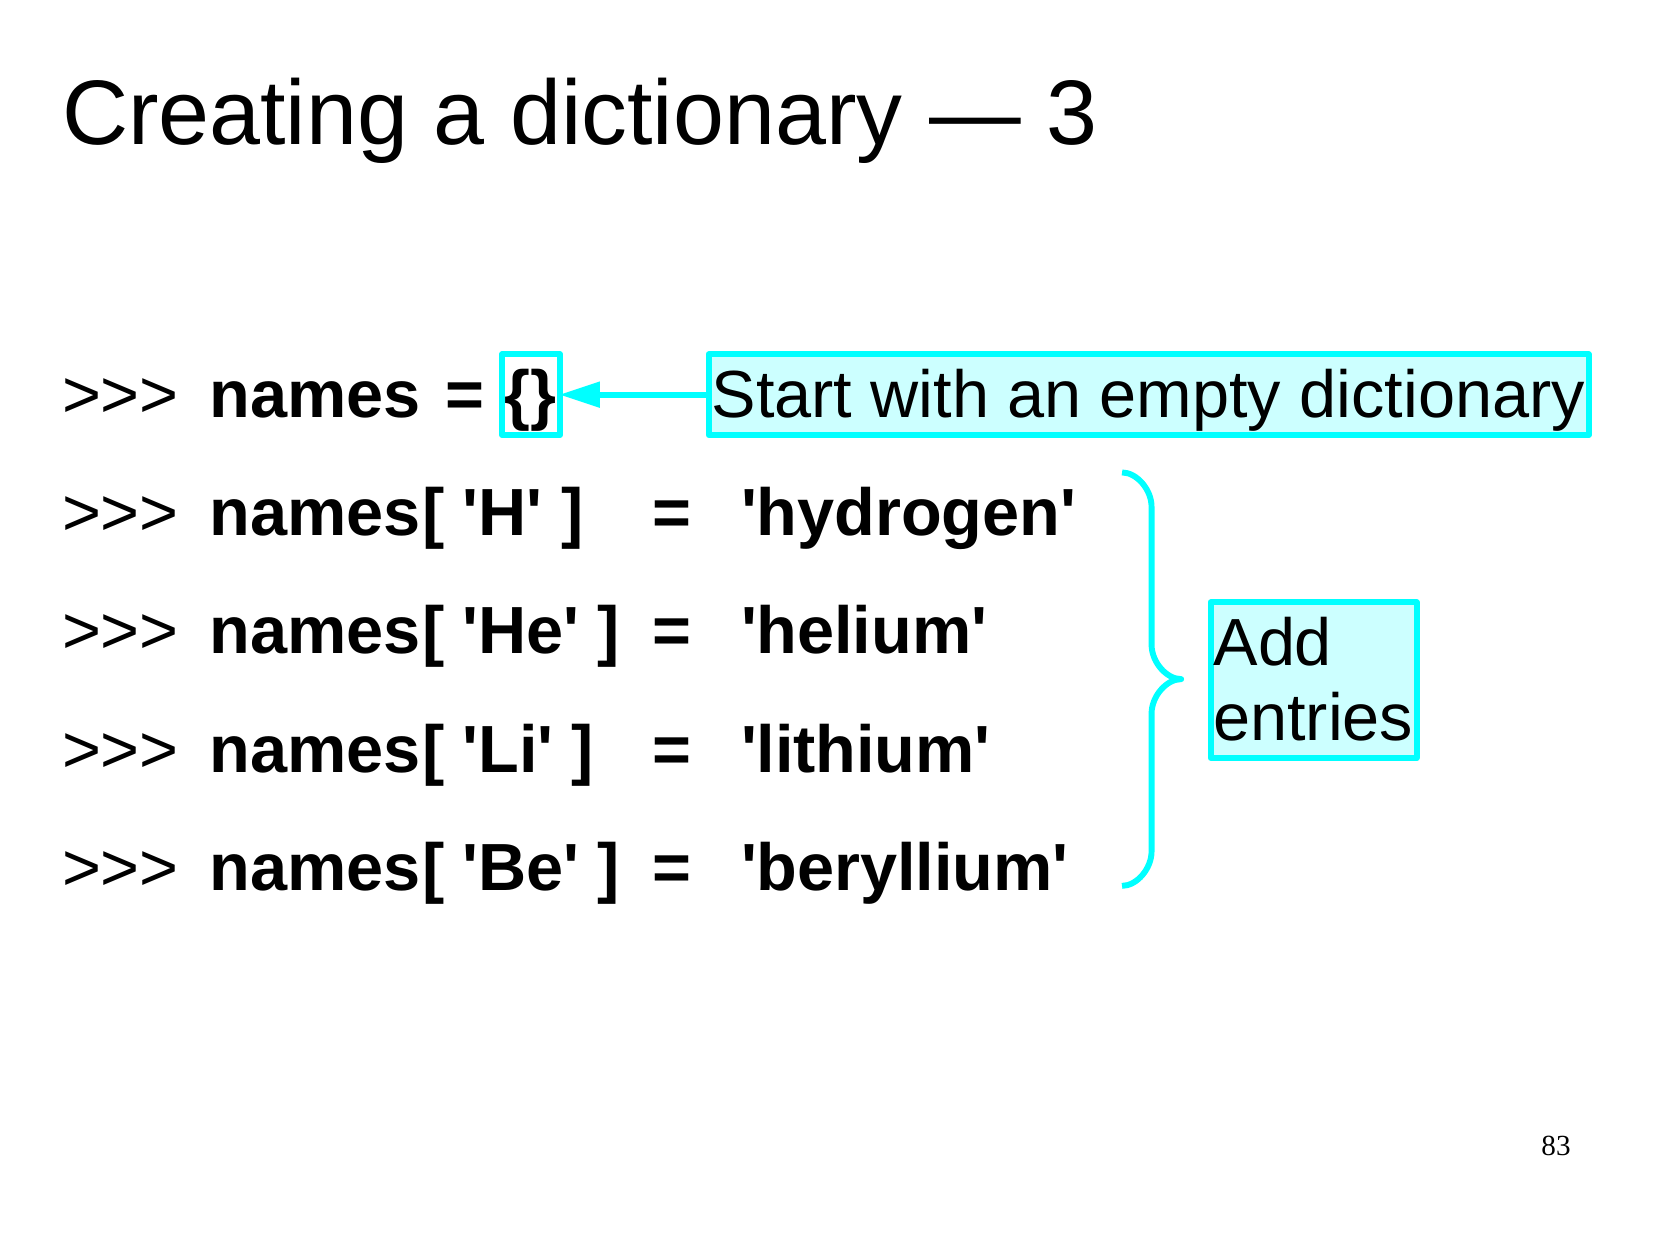

Creating a dictionary — 3
>>>
names
=
{}
Start with an empty dictionary
>>>
[ 'H' ]
=
'hydrogen'
names
>>>
[ 'He' ]
=
'helium'
names
Add
entries
>>>
[ 'Li' ]
=
'lithium'
names
>>>
[ 'Be' ]
=
'beryllium'
names
83